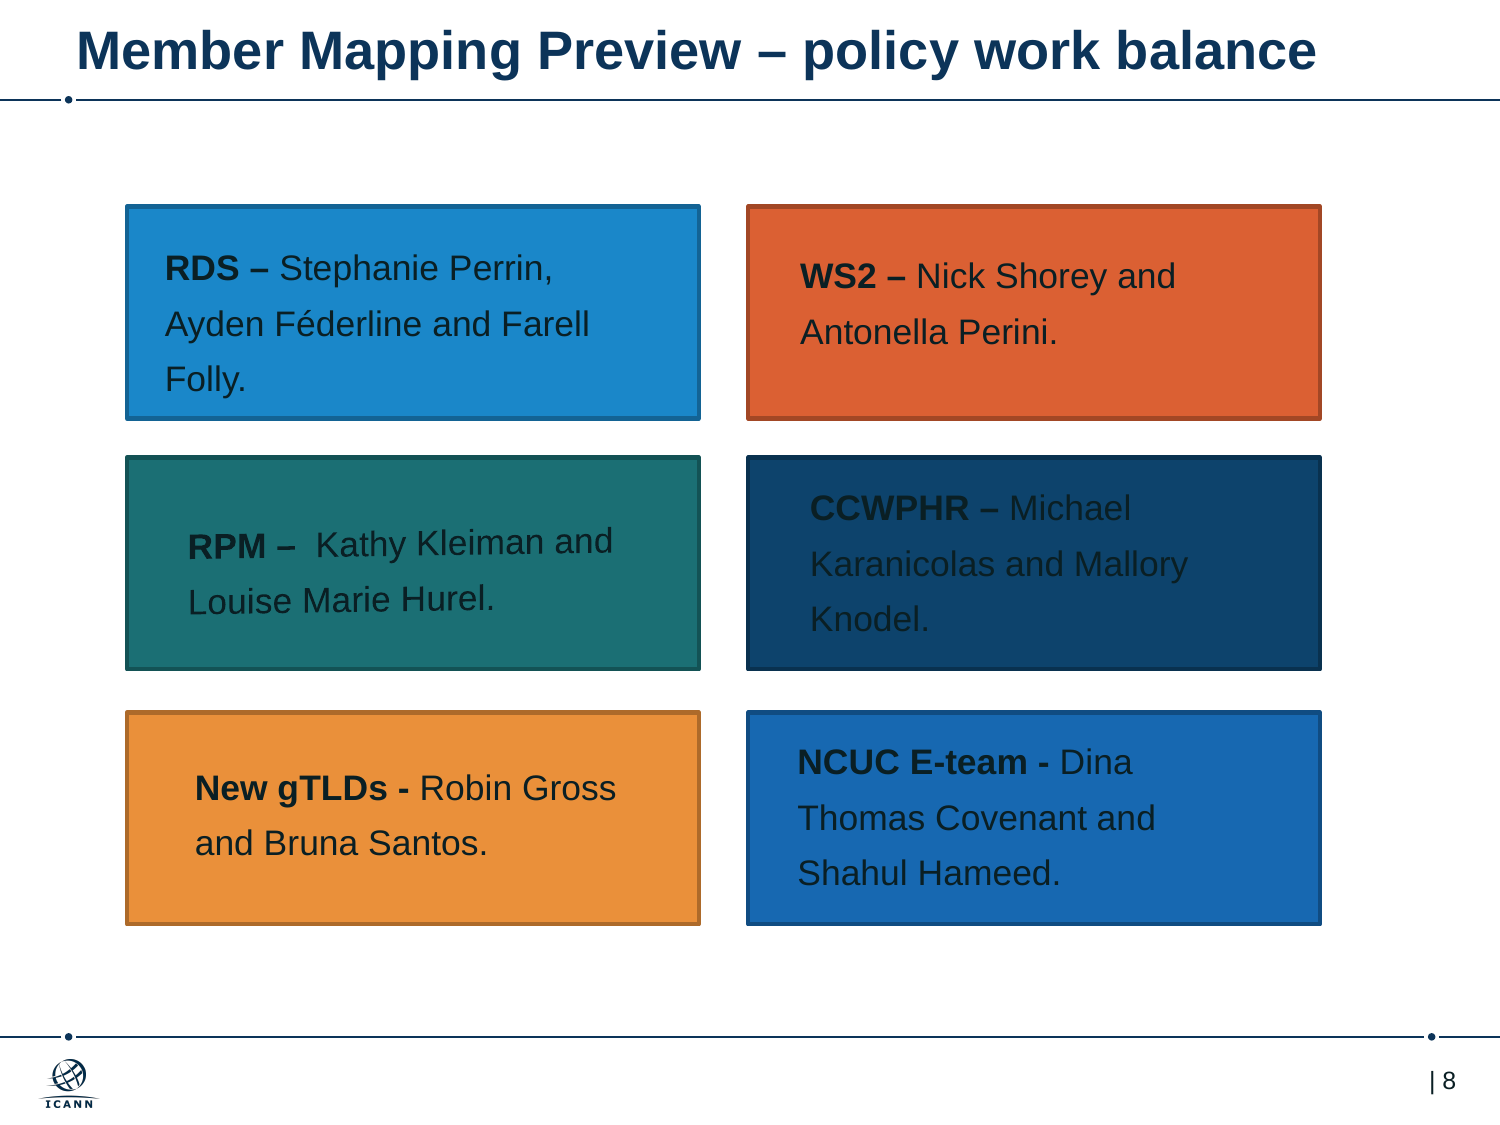

# Member Mapping Preview – policy work balance
RDS – Stephanie Perrin, Ayden Féderline and Farell Folly.
WS2 – Nick Shorey and Antonella Perini.
CCWPHR – Michael Karanicolas and Mallory Knodel.
RPM – Kathy Kleiman and Louise Marie Hurel.
NCUC E-team - Dina Thomas Covenant and Shahul Hameed.
New gTLDs - Robin Gross and Bruna Santos.